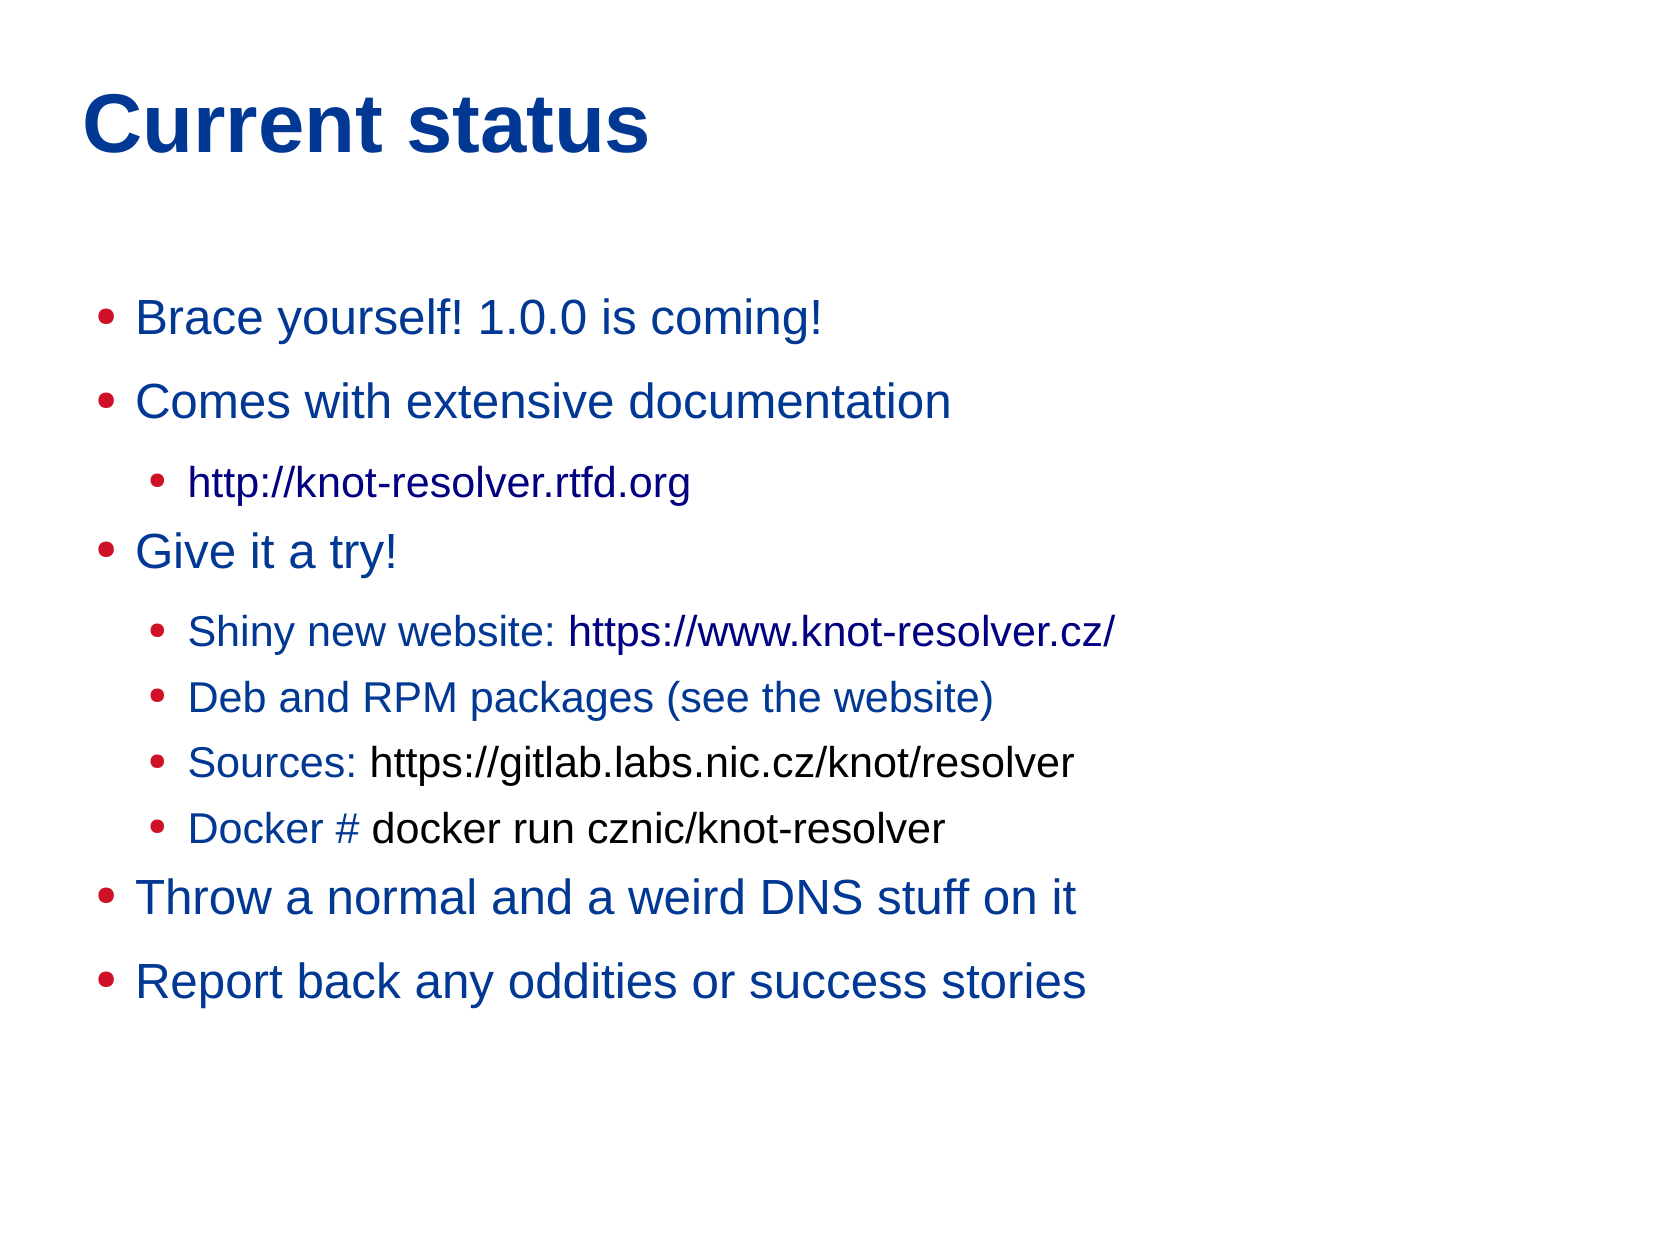

# Current status
Brace yourself! 1.0.0 is coming!
Comes with extensive documentation
http://knot-resolver.rtfd.org
Give it a try!
Shiny new website: https://www.knot-resolver.cz/
Deb and RPM packages (see the website)
Sources: https://gitlab.labs.nic.cz/knot/resolver
Docker # docker run cznic/knot-resolver
Throw a normal and a weird DNS stuff on it
Report back any oddities or success stories